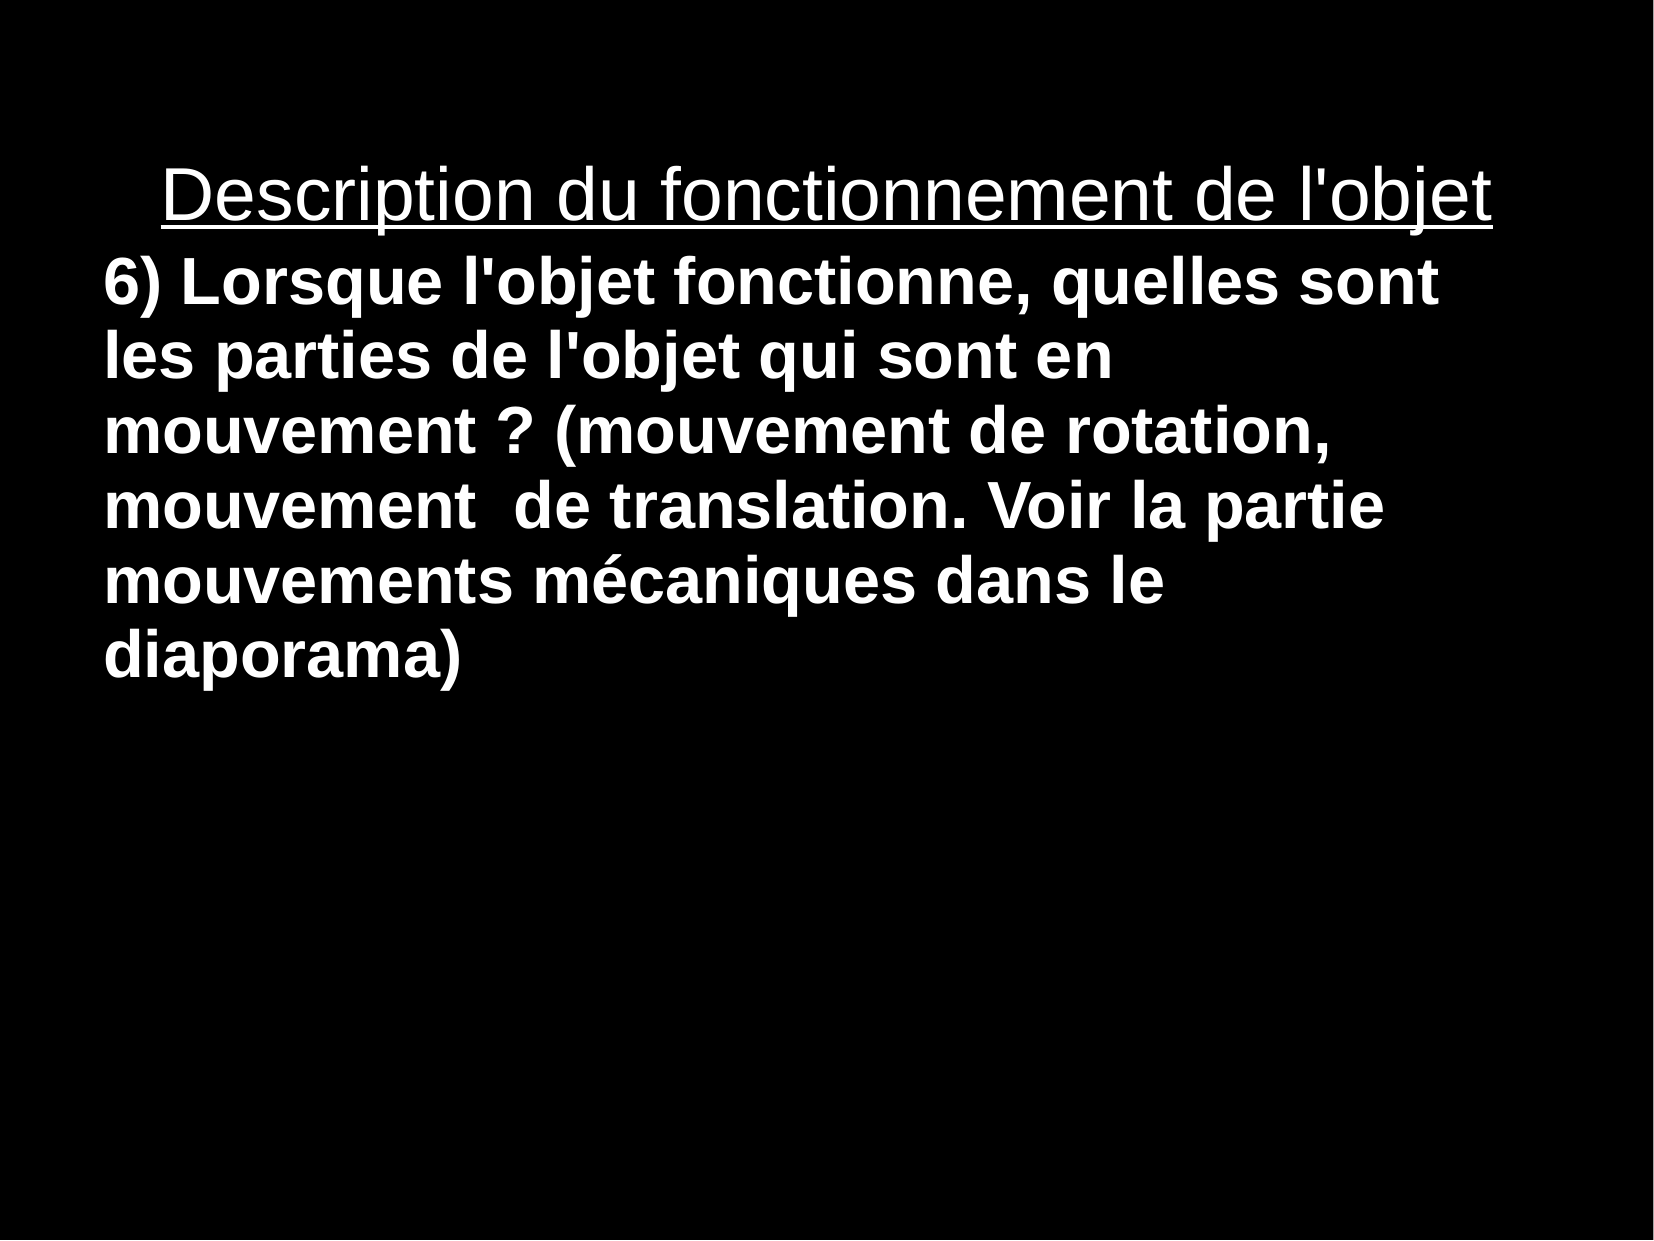

# Description du fonctionnement de l'objet
6) Lorsque l'objet fonctionne, quelles sont les parties de l'objet qui sont en mouvement ? (mouvement de rotation, mouvement de translation. Voir la partie mouvements mécaniques dans le diaporama)